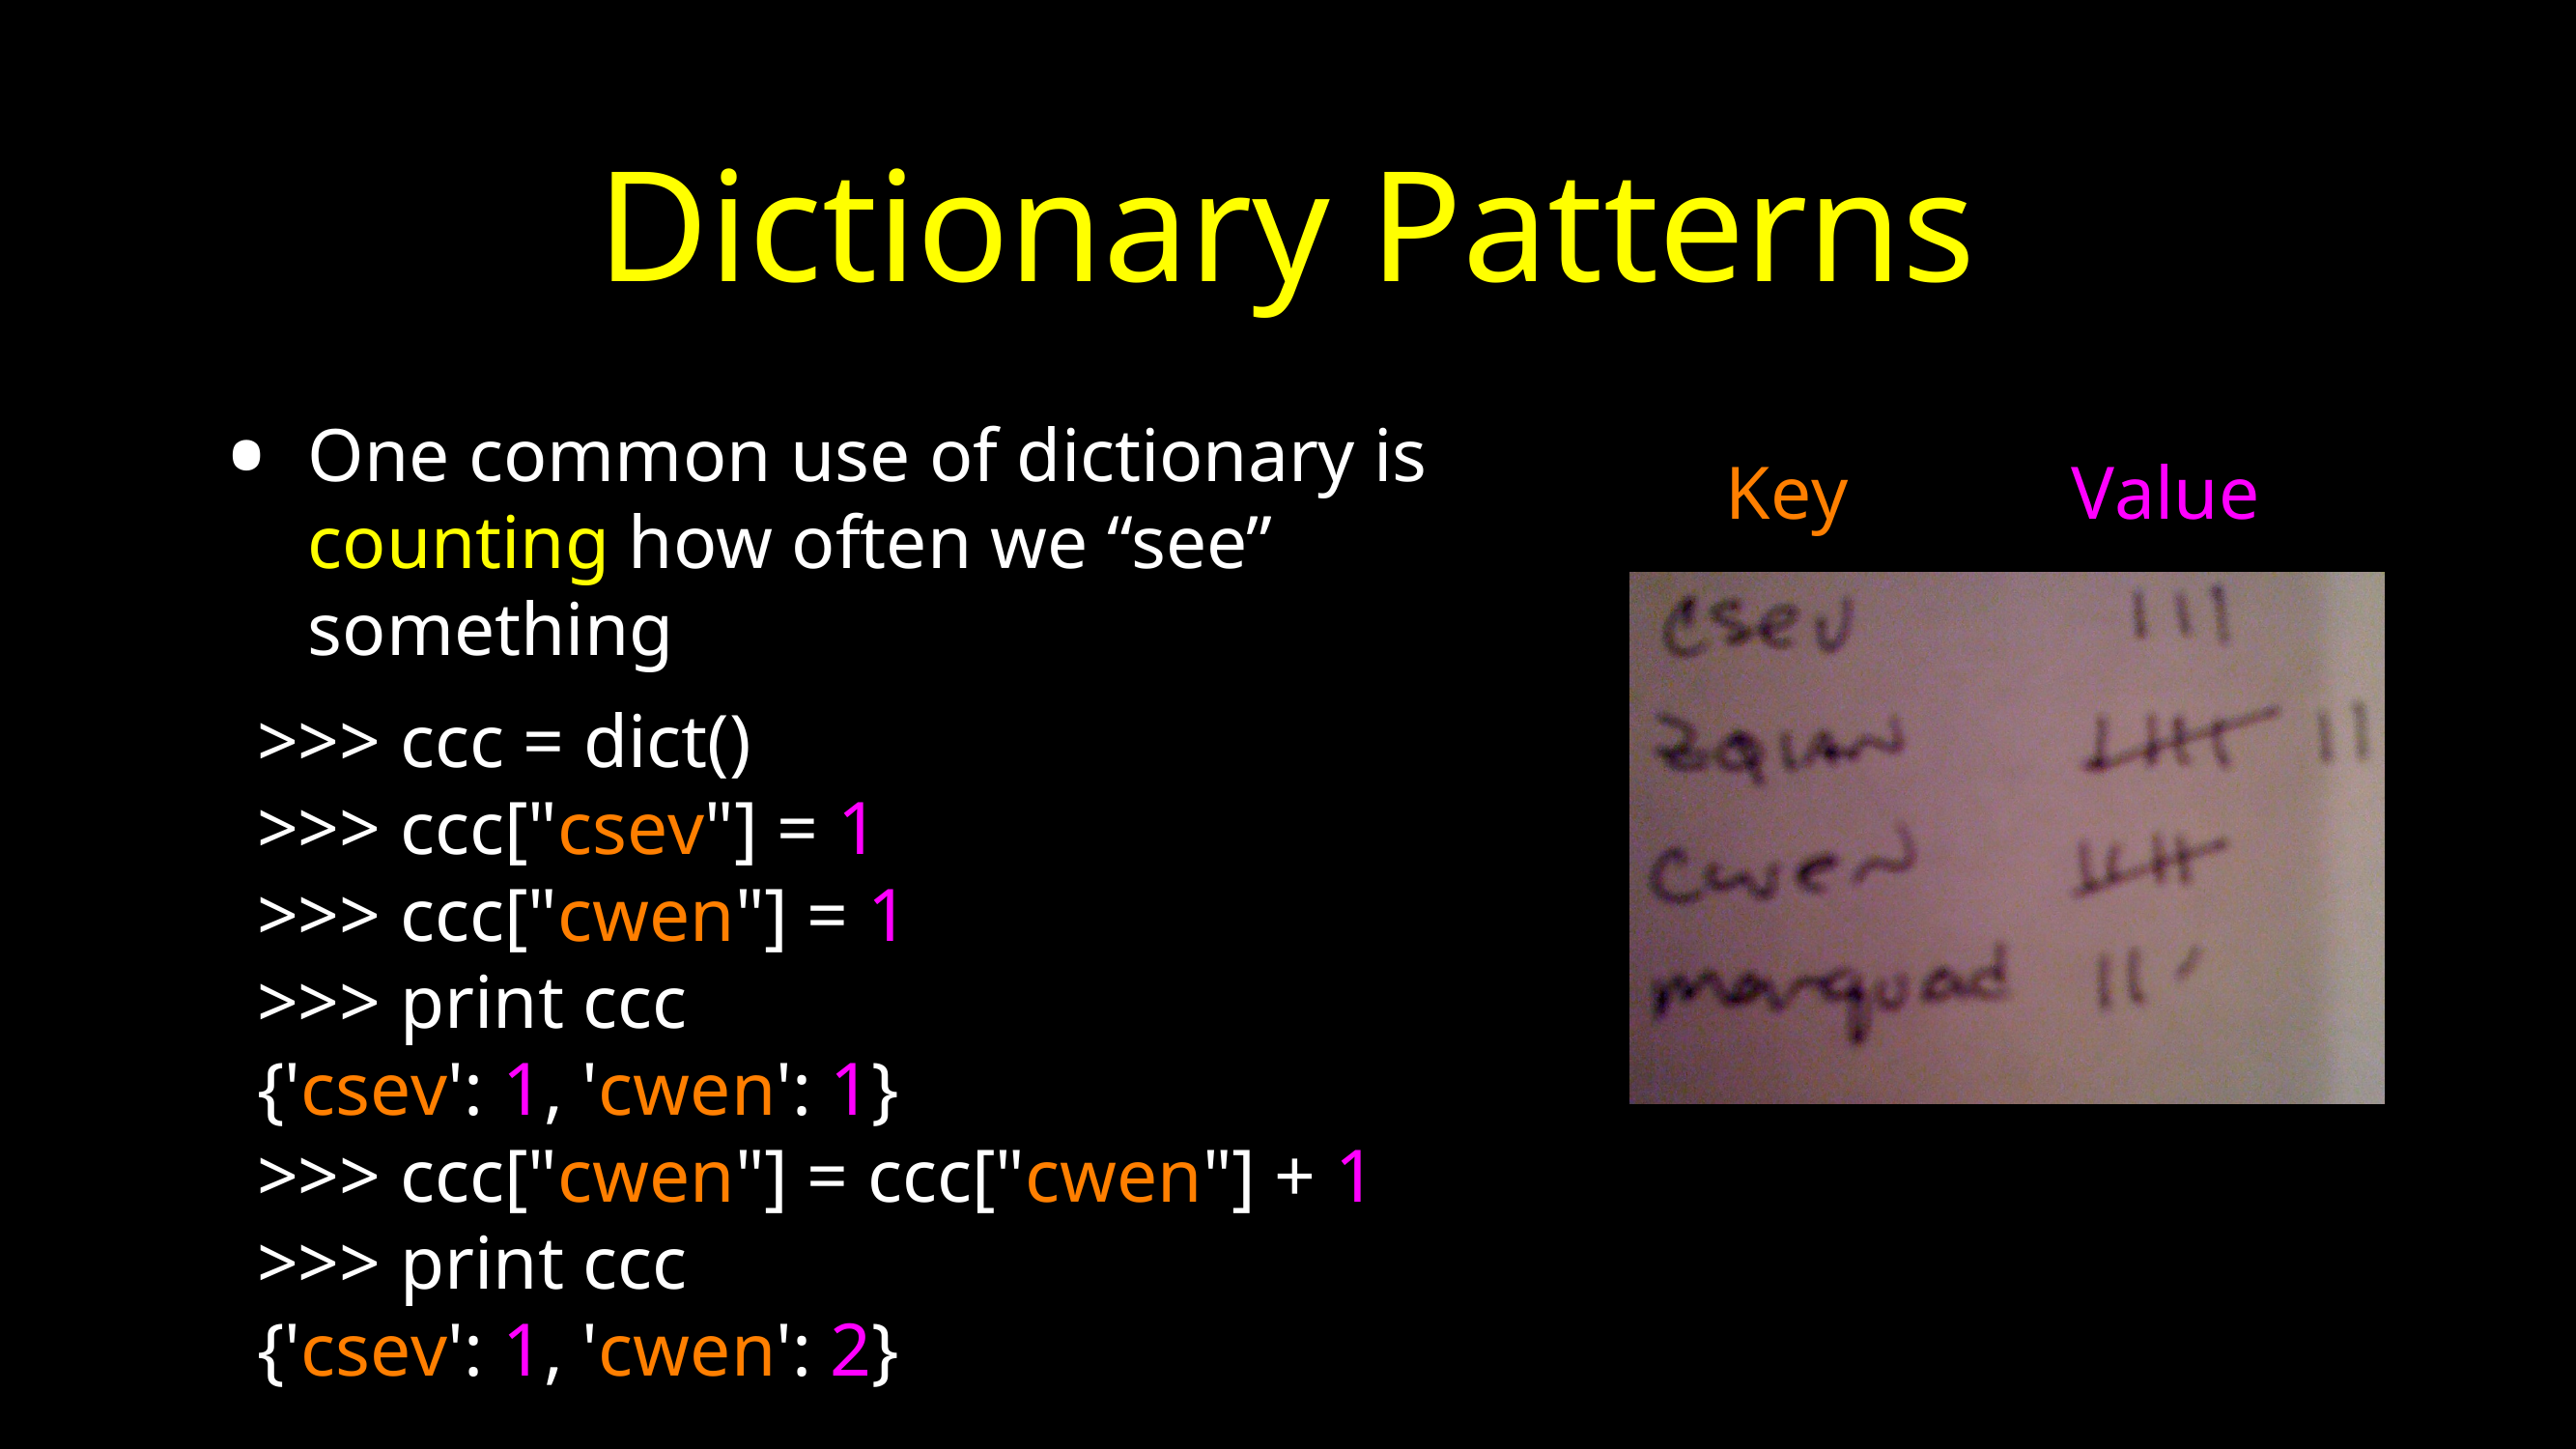

# Dictionary Patterns
One common use of dictionary is counting how often we “see” something
Key
Value
>>> ccc = dict()
>>> ccc["csev"] = 1
>>> ccc["cwen"] = 1
>>> print ccc
{'csev': 1, 'cwen': 1}
>>> ccc["cwen"] = ccc["cwen"] + 1
>>> print ccc
{'csev': 1, 'cwen': 2}